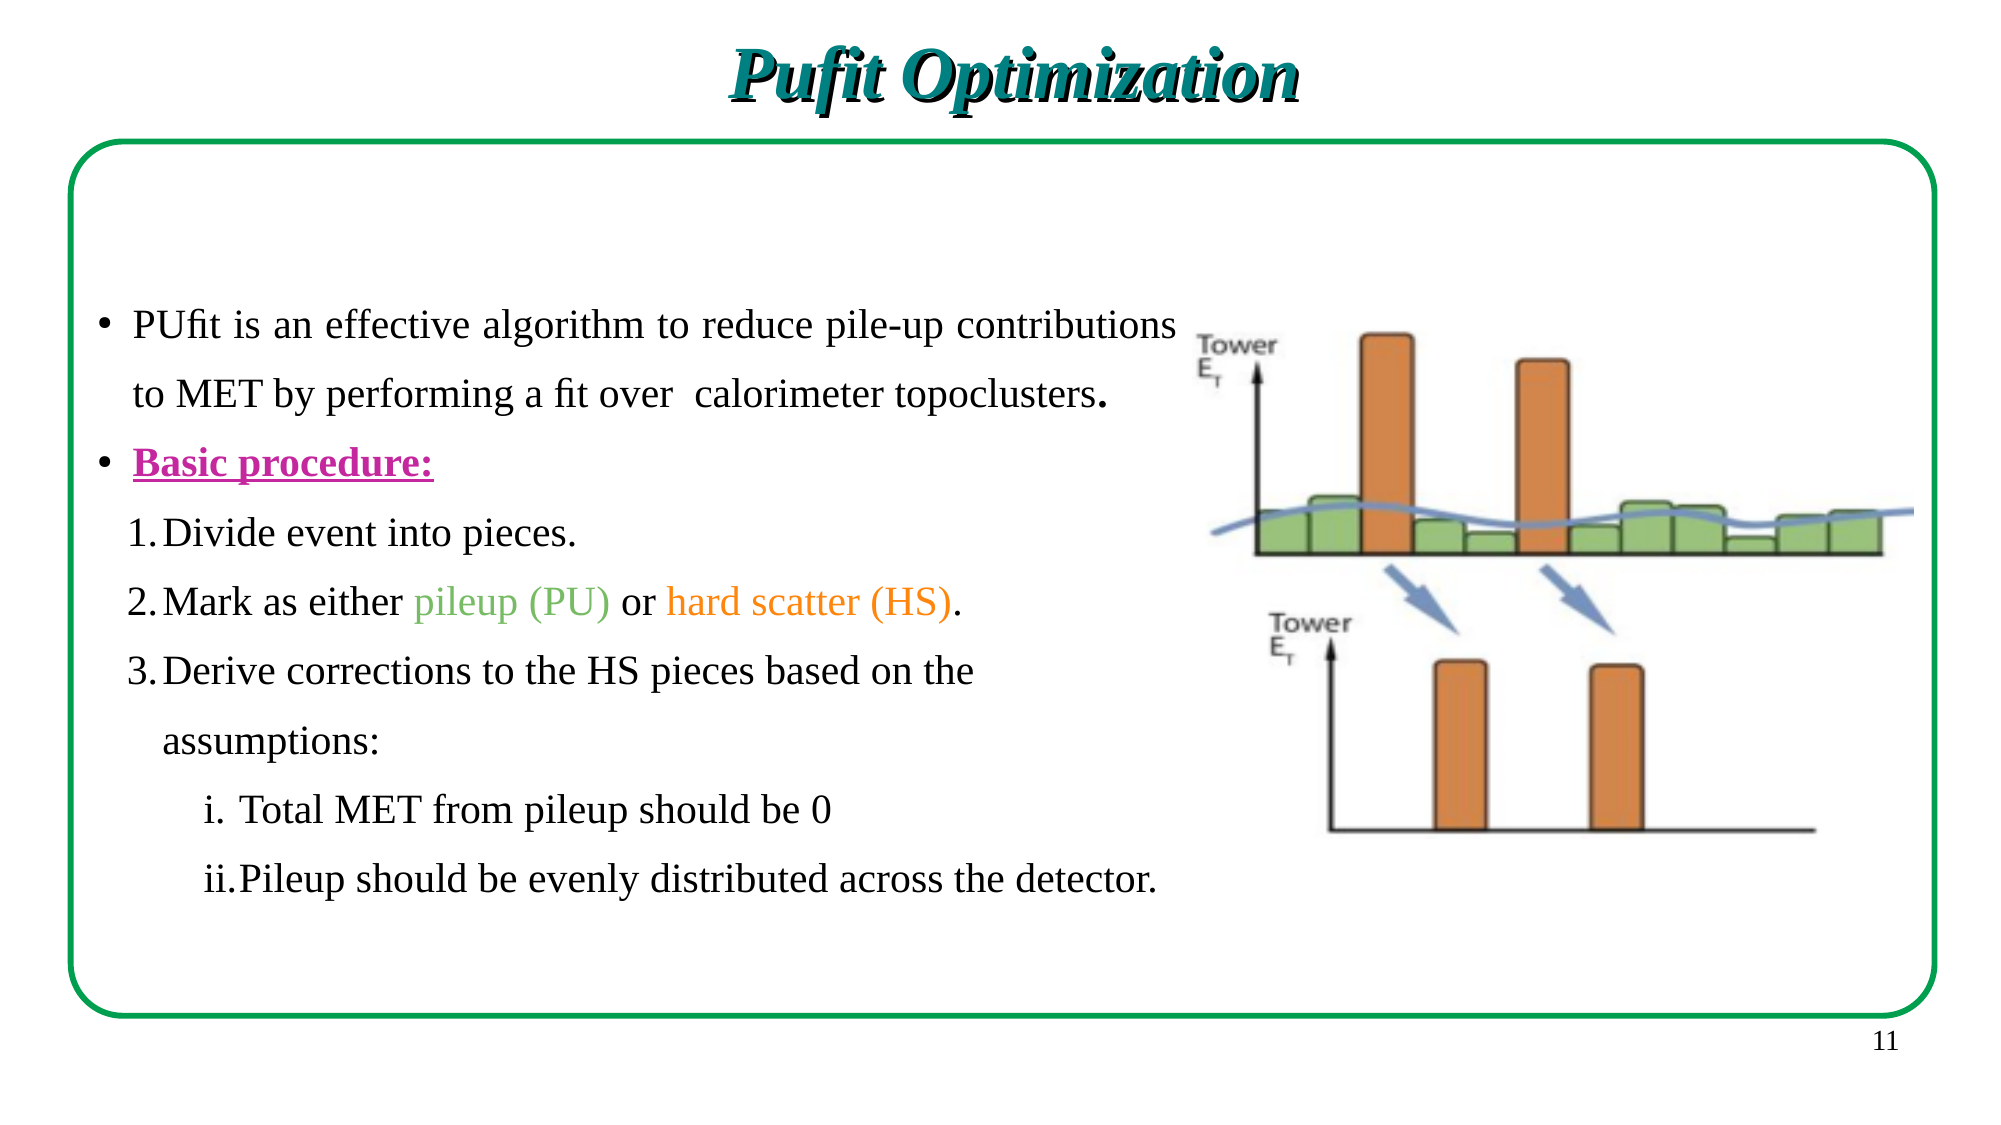

# Pufit Optimization
PUﬁt is an effective algorithm to reduce pile-up contributions to MET by performing a ﬁt over calorimeter topoclusters.
Basic procedure:
Divide event into pieces.
Mark as either pileup (PU) or hard scatter (HS).
Derive corrections to the HS pieces based on the assumptions:
Total MET from pileup should be 0
Pileup should be evenly distributed across the detector.
11